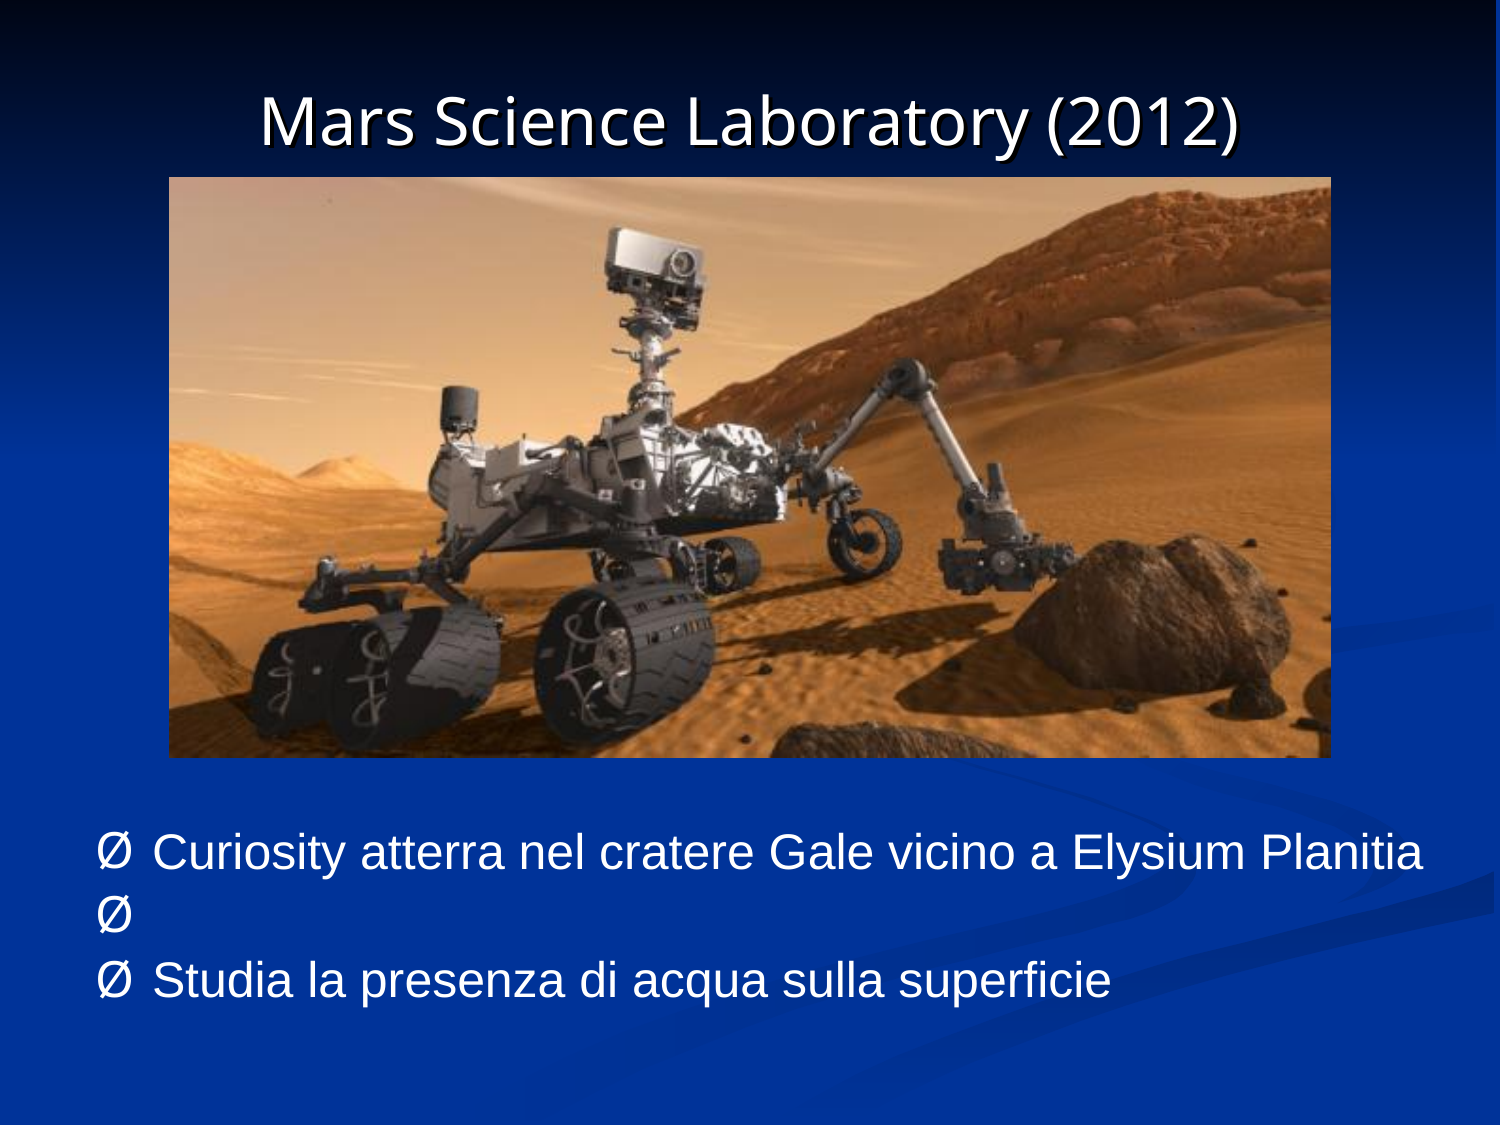

Mars Science Laboratory (2012)
Curiosity atterra nel cratere Gale vicino a Elysium Planitia
Studia la presenza di acqua sulla superficie